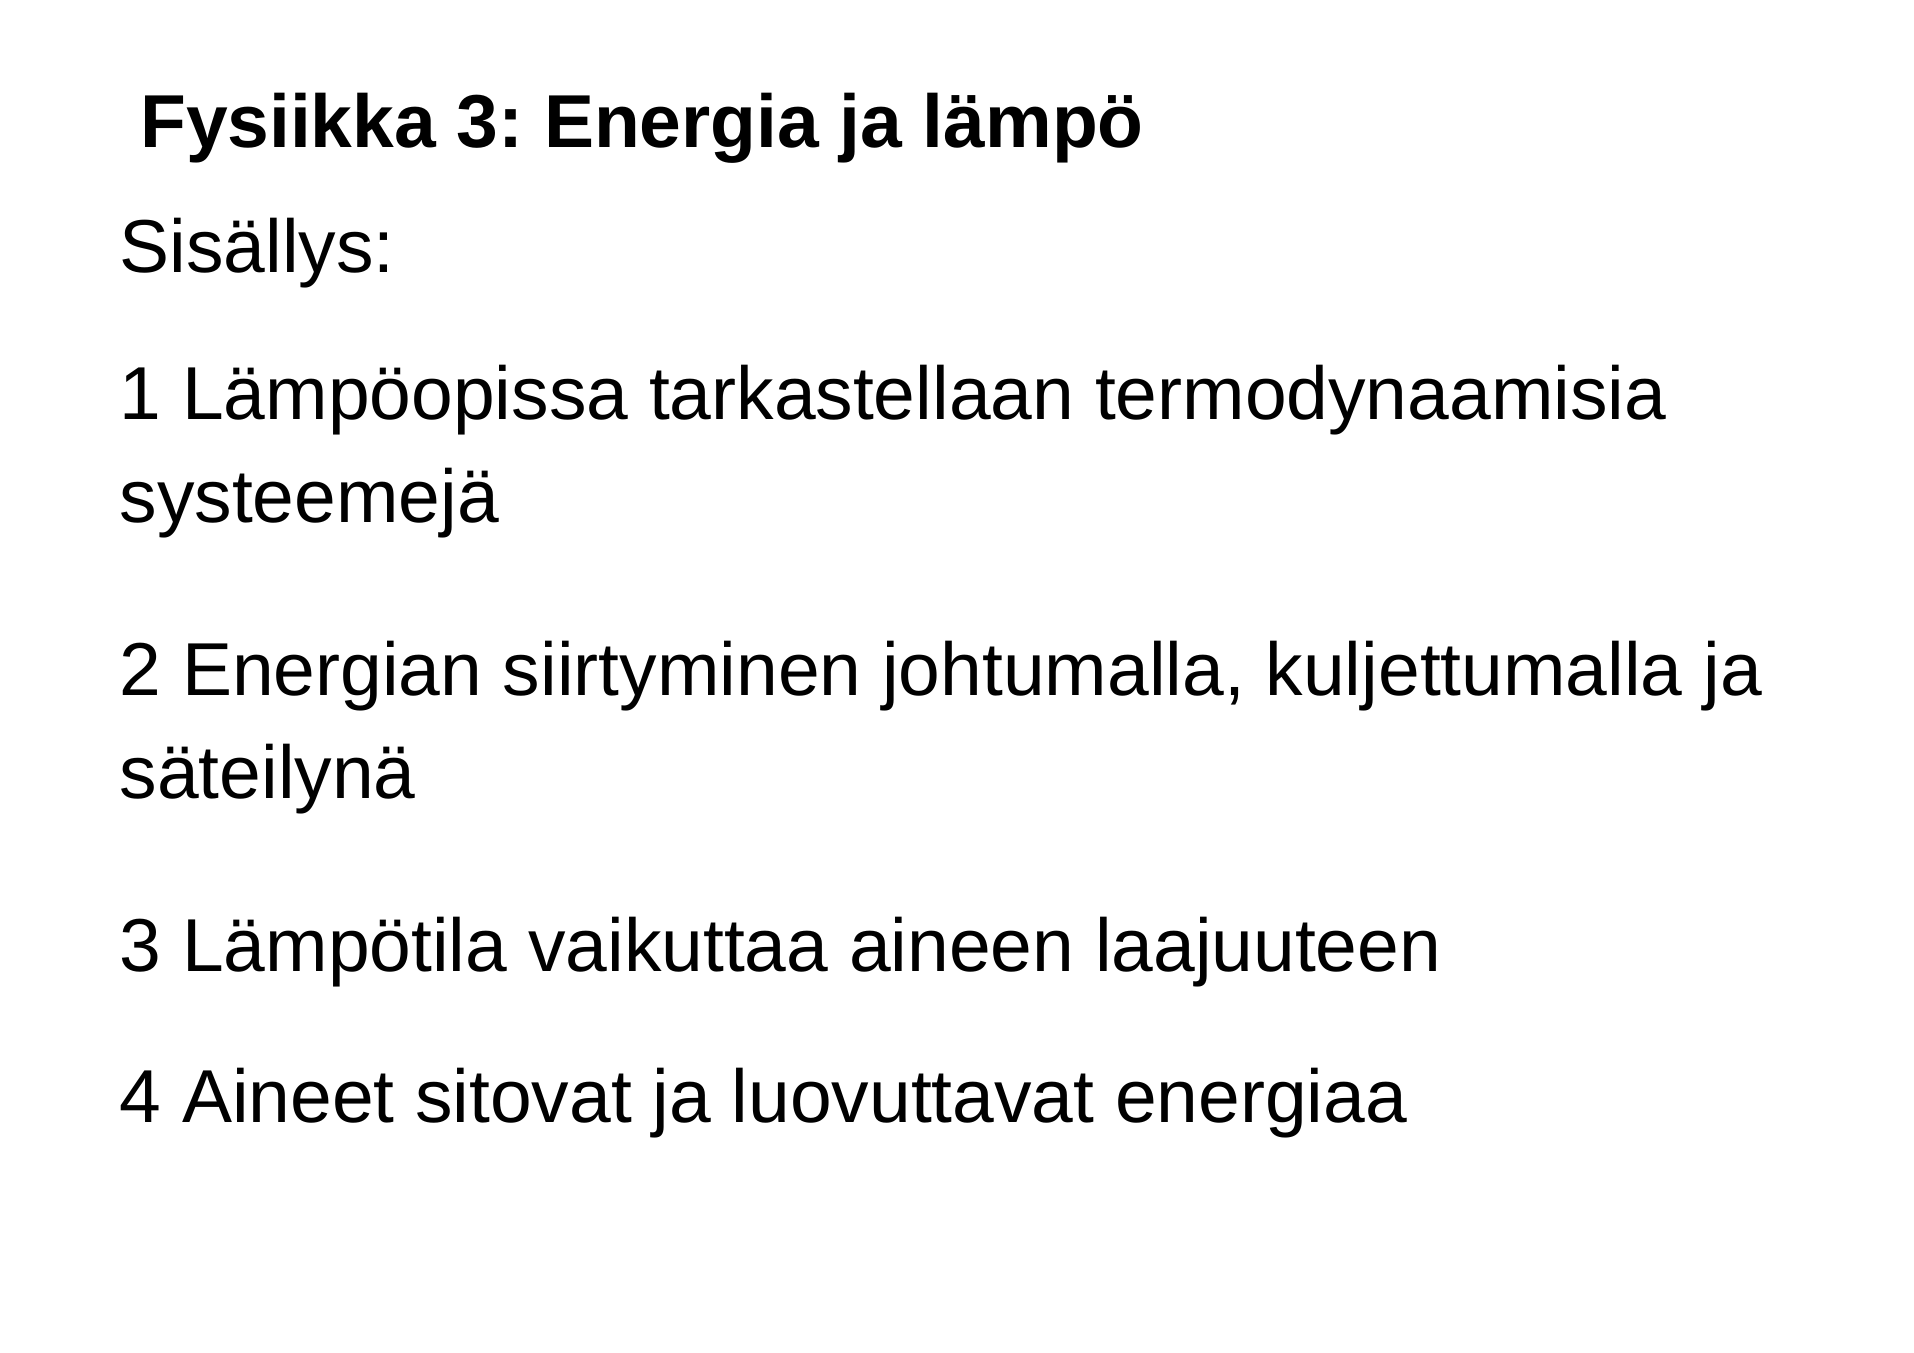

Fysiikka 3: Energia ja lämpö
Sisällys:
1 Lämpöopissa tarkastellaan termodynaamisia systeemejä
2 Energian siirtyminen johtumalla, kuljettumalla ja säteilynä
3 Lämpötila vaikuttaa aineen laajuuteen
4 Aineet sitovat ja luovuttavat energiaa